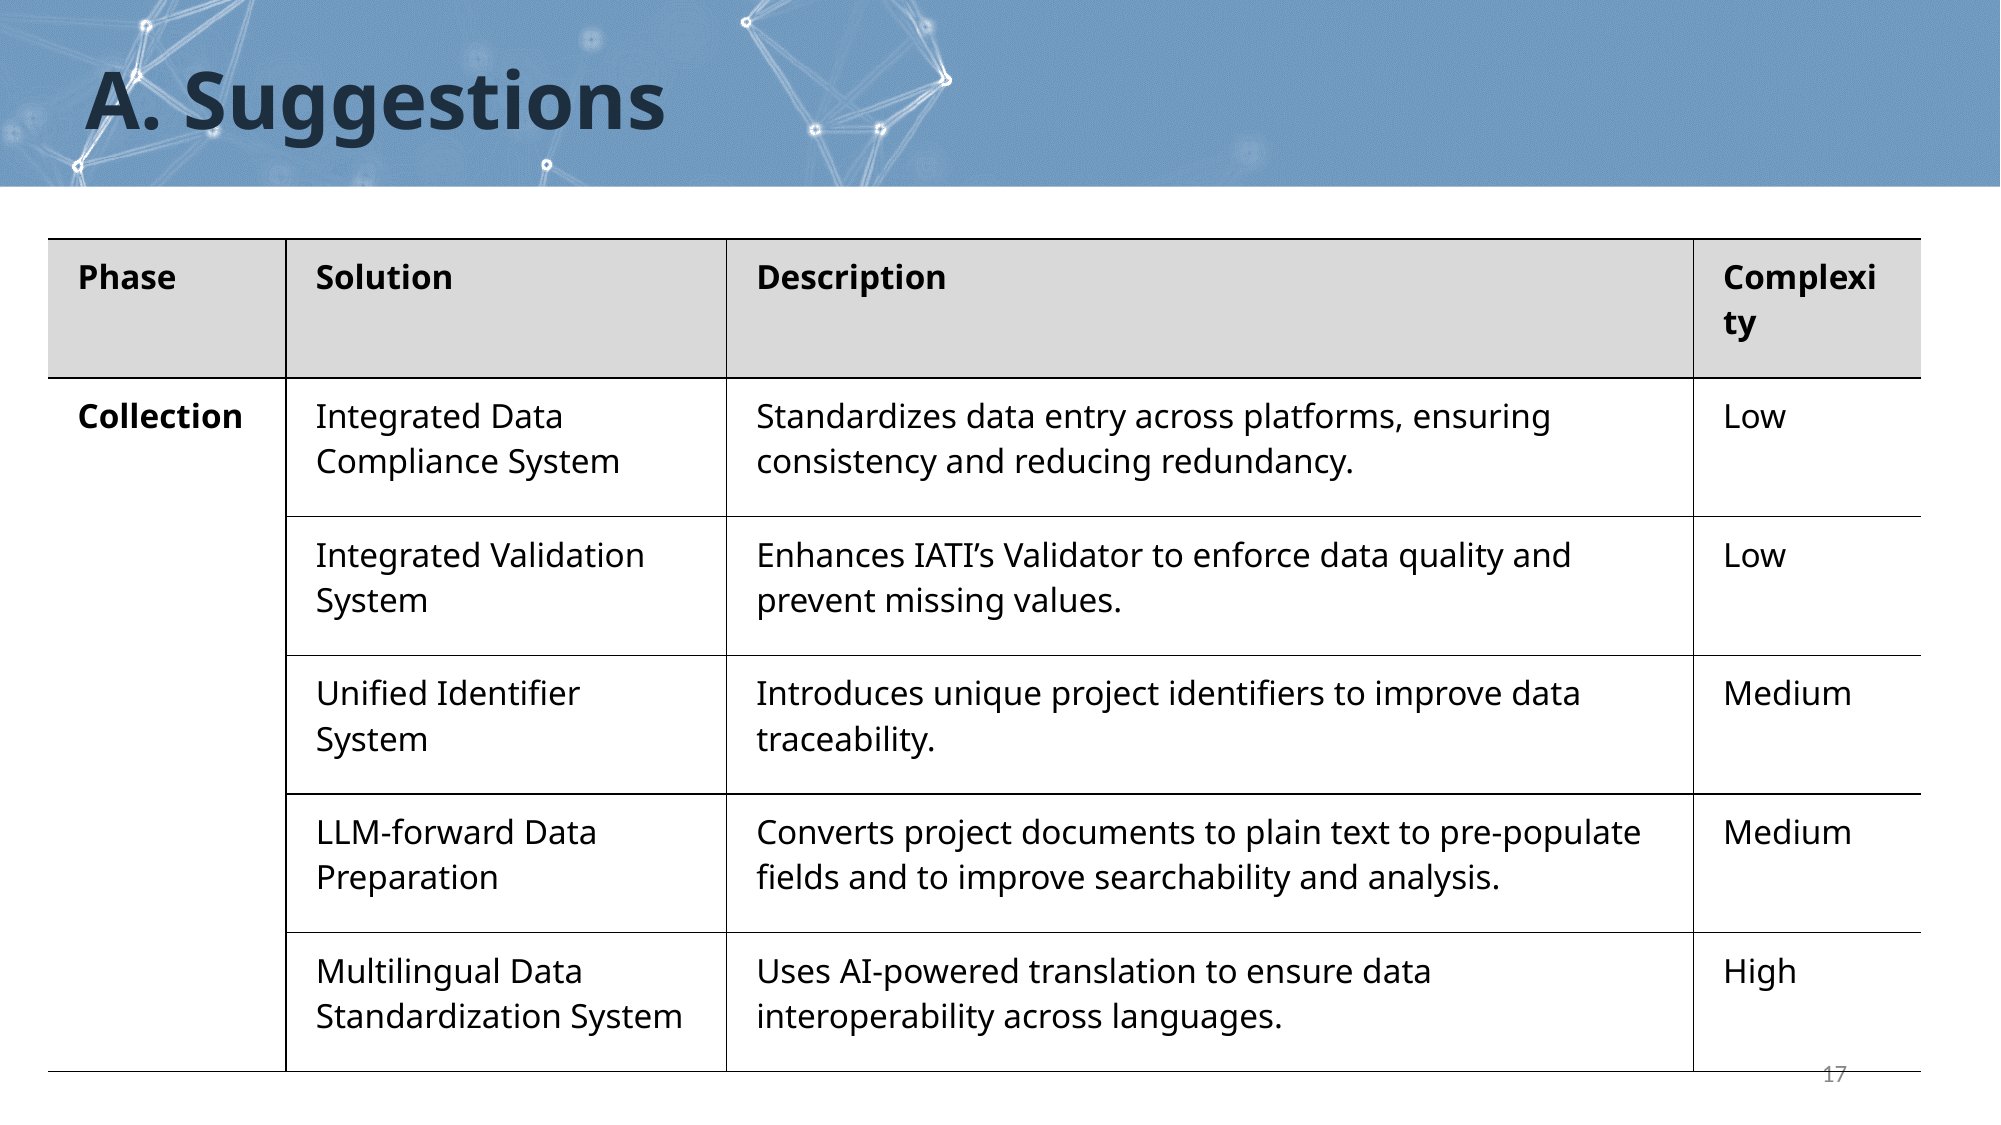

A. Suggestions
| Phase | Solution | Description | Complexity |
| --- | --- | --- | --- |
| Collection | Integrated Data Compliance System | Standardizes data entry across platforms, ensuring consistency and reducing redundancy. | Low |
| | Integrated Validation System | Enhances IATI’s Validator to enforce data quality and prevent missing values. | Low |
| | Unified Identifier System | Introduces unique project identifiers to improve data traceability. | Medium |
| | LLM-forward Data Preparation | Converts project documents to plain text to pre-populate fields and to improve searchability and analysis. | Medium |
| | Multilingual Data Standardization System | Uses AI-powered translation to ensure data interoperability across languages. | High |